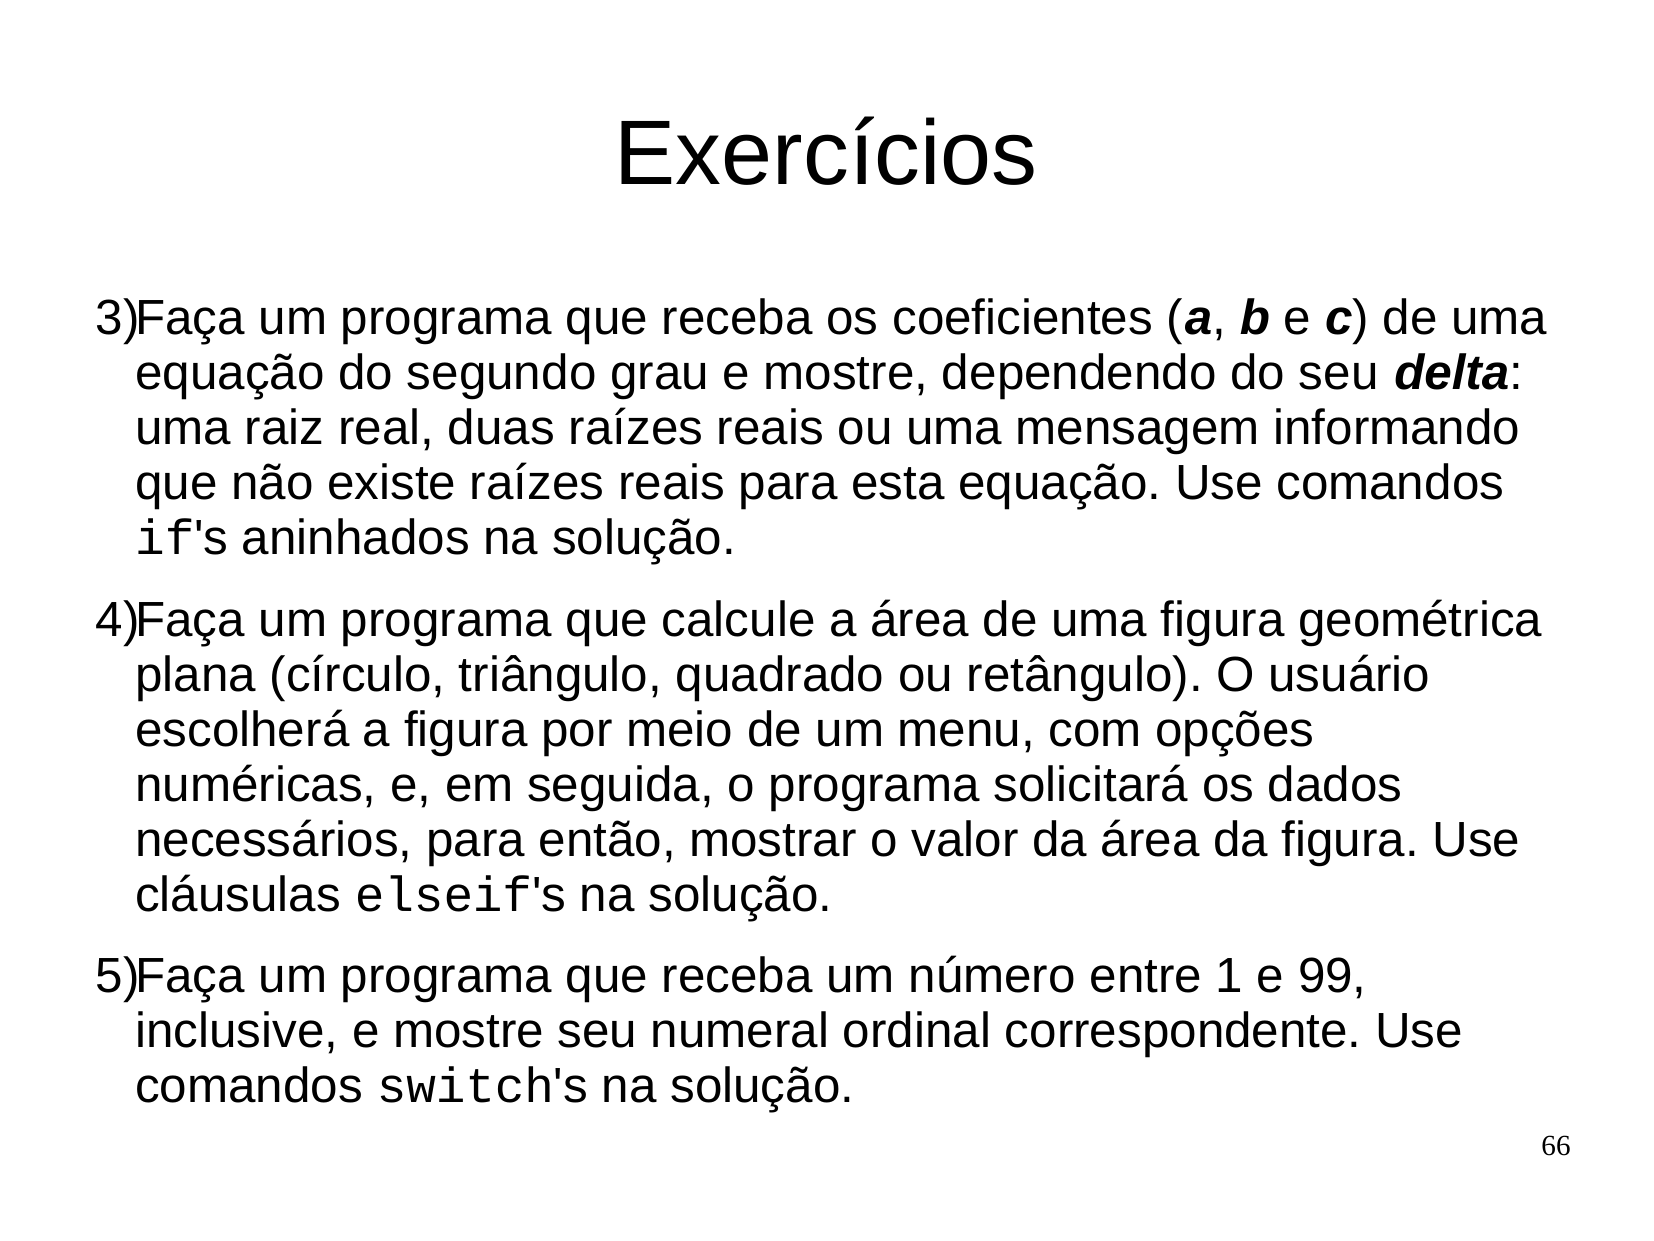

# Exercícios
Faça um programa que receba os coeficientes (a, b e c) de uma equação do segundo grau e mostre, dependendo do seu delta: uma raiz real, duas raízes reais ou uma mensagem informando que não existe raízes reais para esta equação. Use comandos if's aninhados na solução.
Faça um programa que calcule a área de uma figura geométrica plana (círculo, triângulo, quadrado ou retângulo). O usuário escolherá a figura por meio de um menu, com opções numéricas, e, em seguida, o programa solicitará os dados necessários, para então, mostrar o valor da área da figura. Use cláusulas elseif's na solução.
Faça um programa que receba um número entre 1 e 99, inclusive, e mostre seu numeral ordinal correspondente. Use comandos switch's na solução.
66